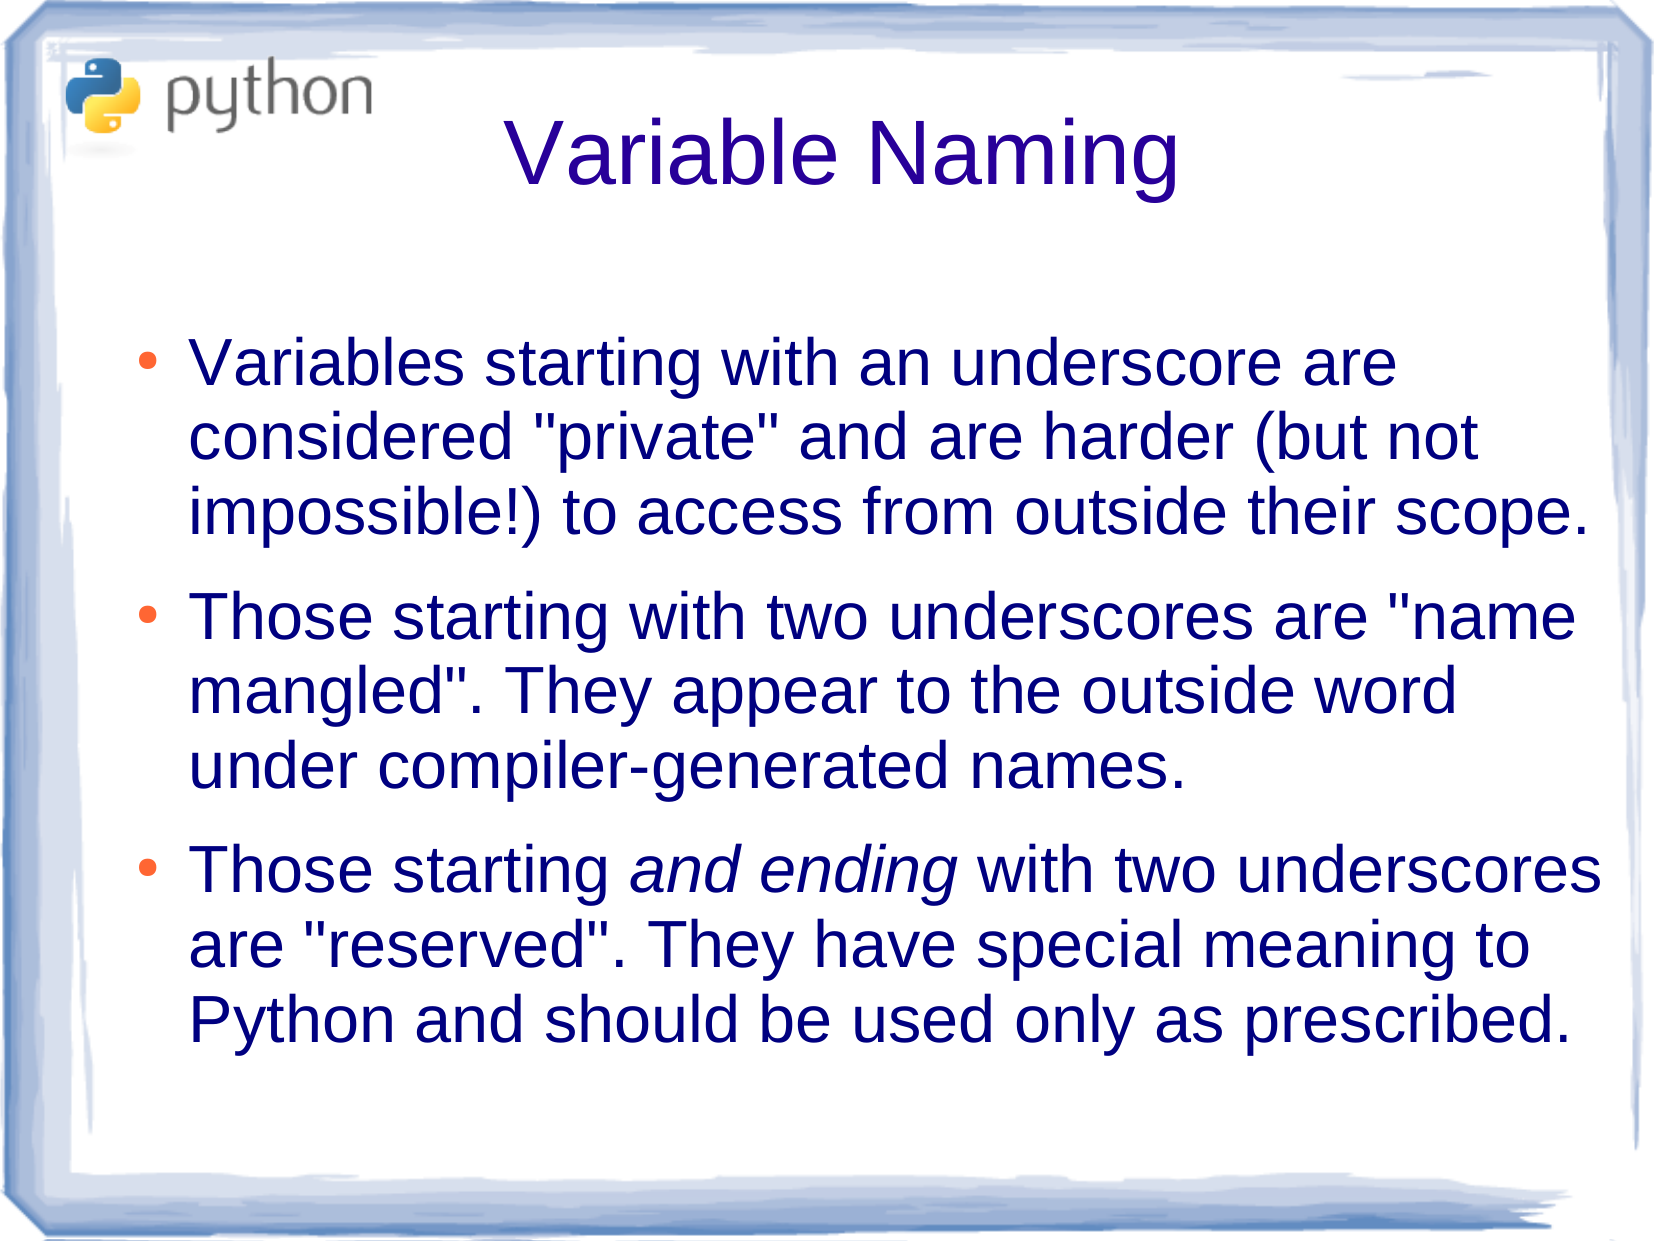

# Variable Naming
Variables starting with an underscore are considered "private" and are harder (but not impossible!) to access from outside their scope.
Those starting with two underscores are "name mangled". They appear to the outside word under compiler-generated names.
Those starting and ending with two underscores are "reserved". They have special meaning to Python and should be used only as prescribed.